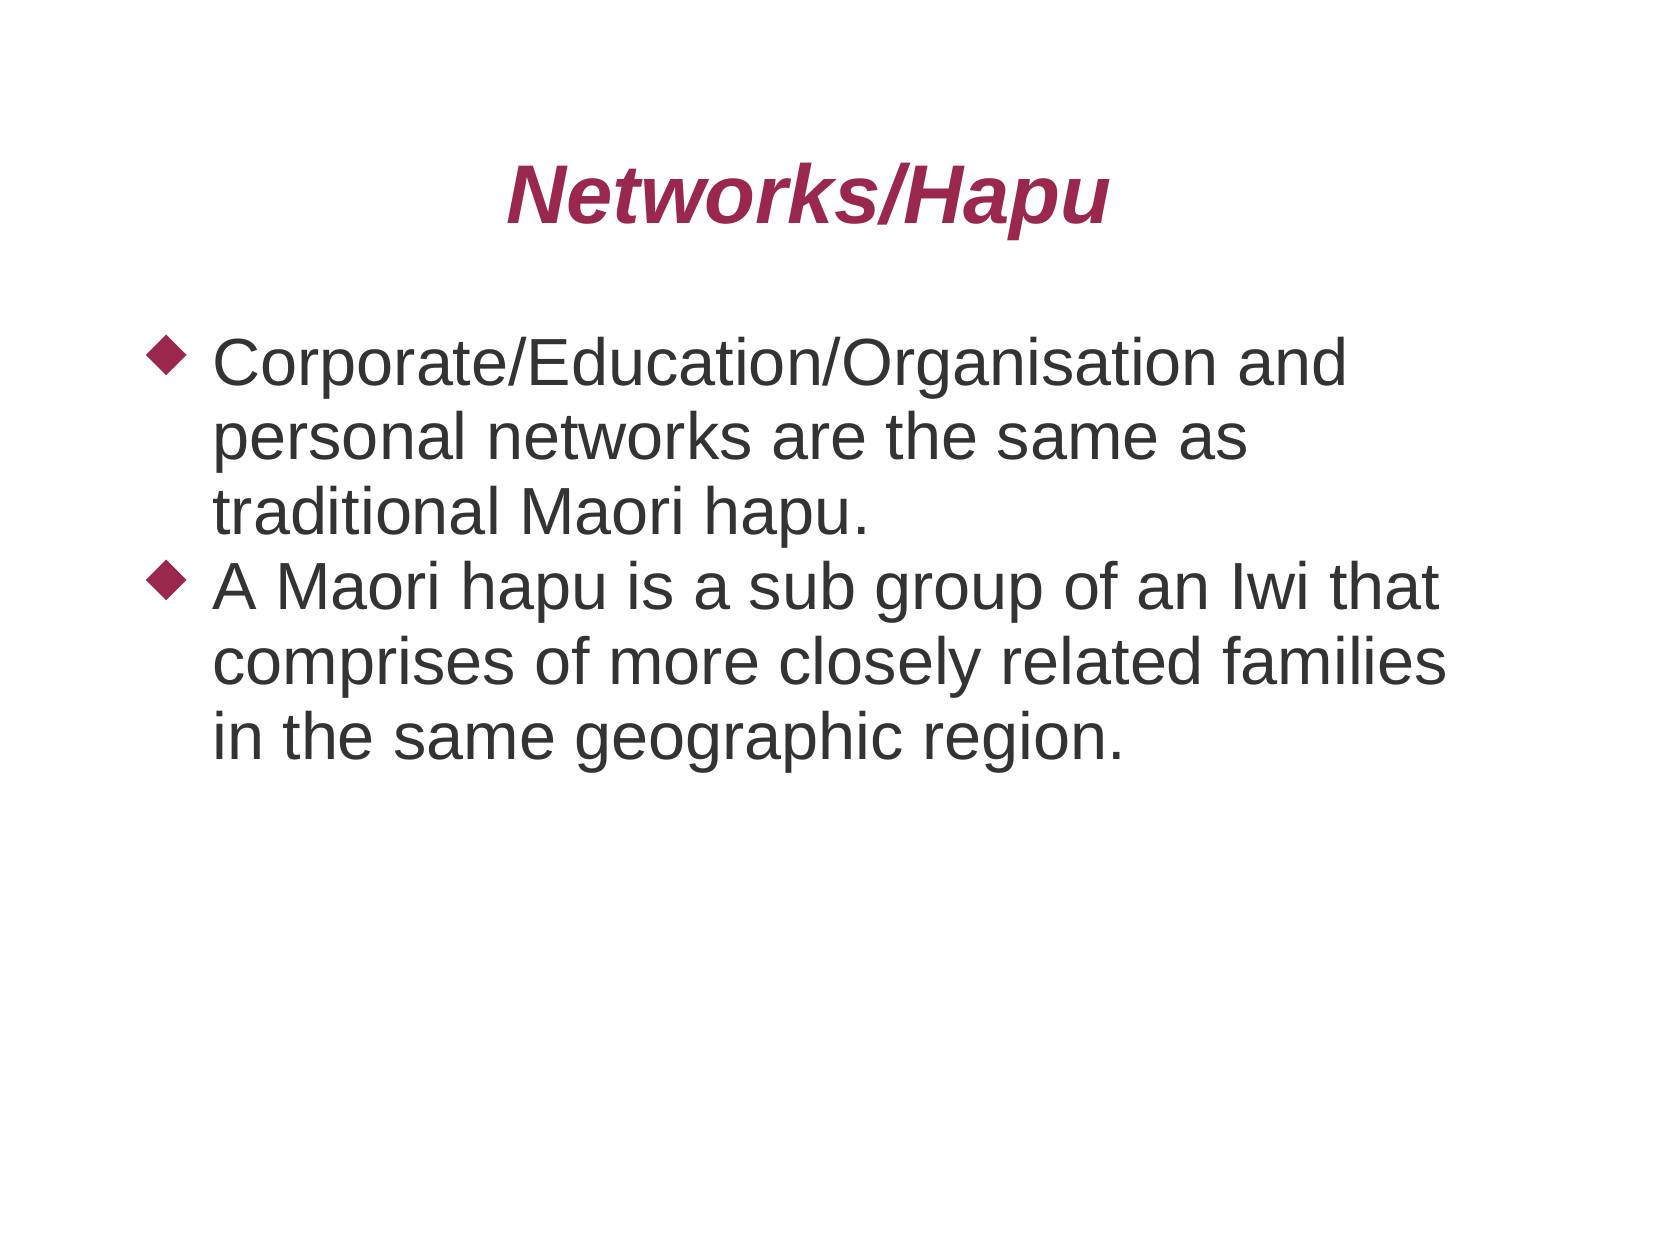

# Networks/Hapu
Corporate/Education/Organisation and personal networks are the same as traditional Maori hapu.
A Maori hapu is a sub group of an Iwi that comprises of more closely related families in the same geographic region.